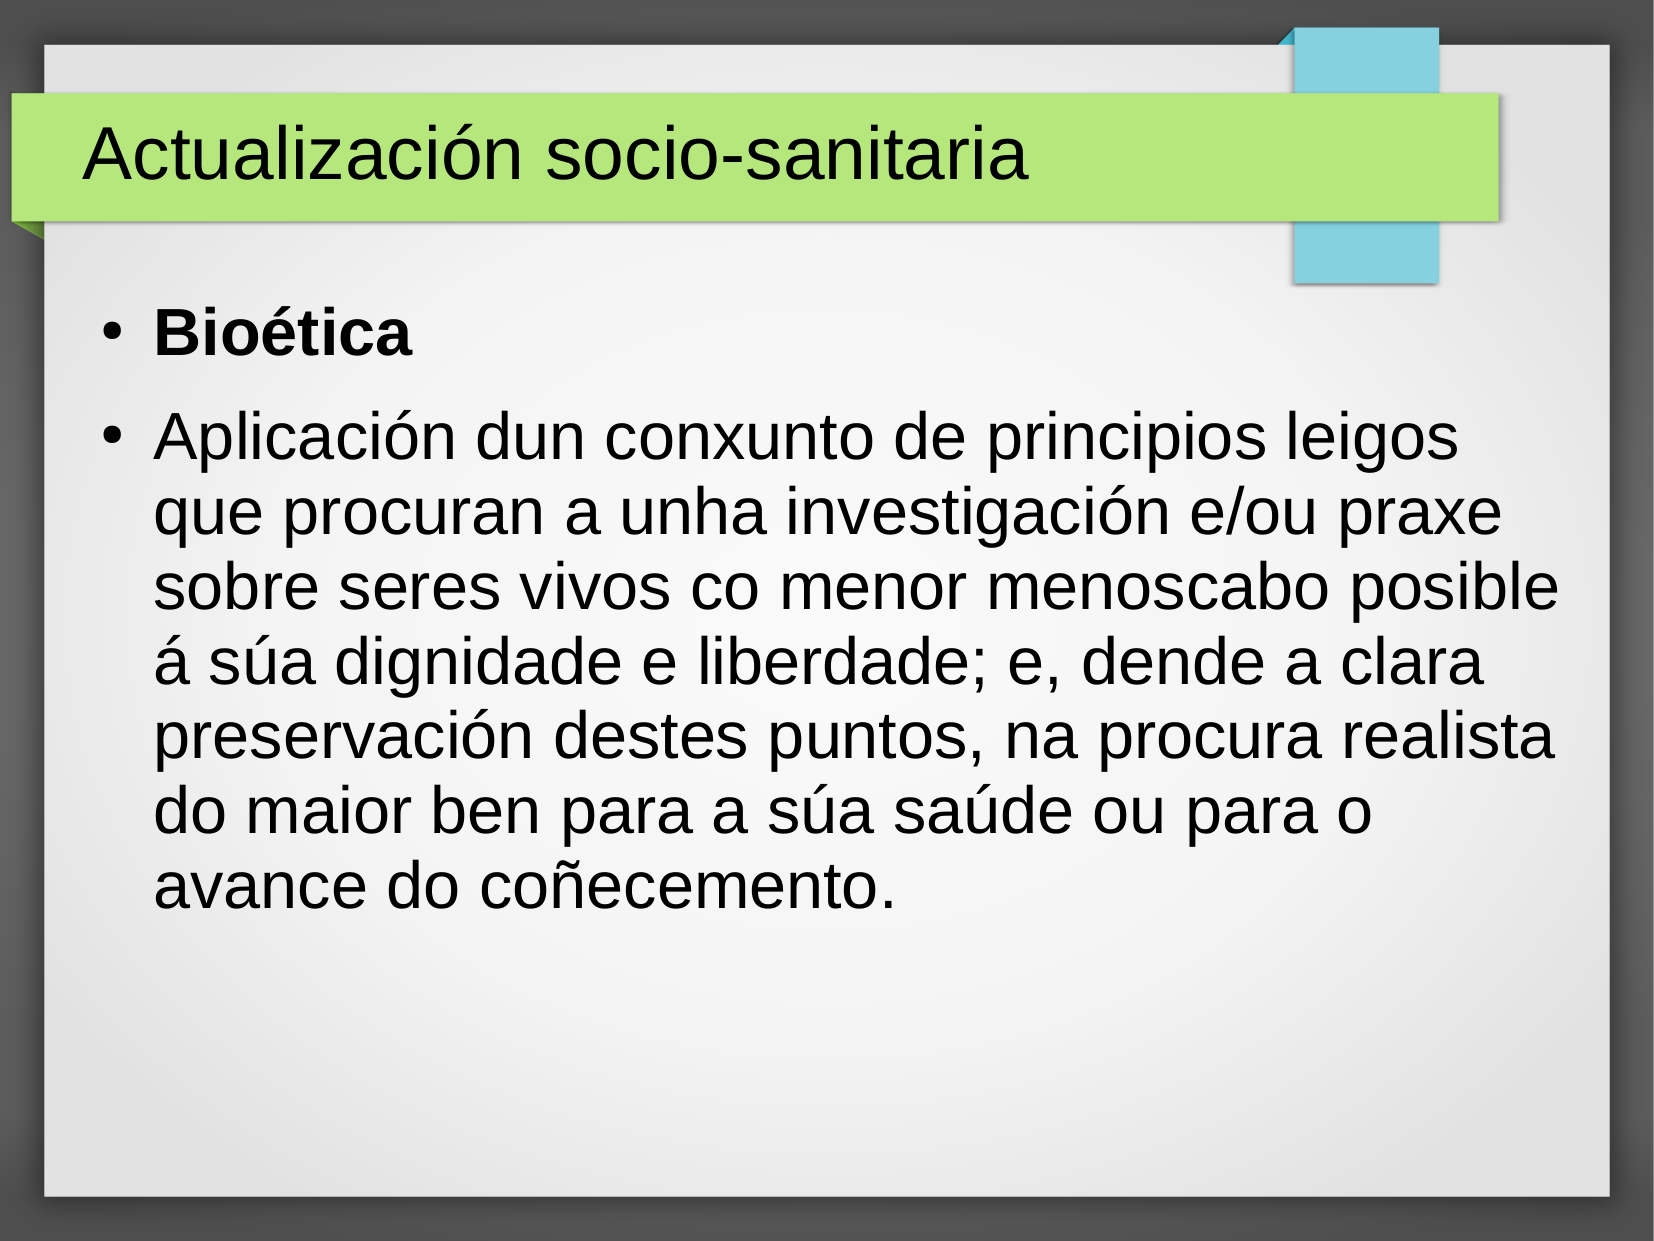

# Actualización socio-sanitaria
Bioética
Aplicación dun conxunto de principios leigos que procuran a unha investigación e/ou praxe sobre seres vivos co menor menoscabo posible á súa dignidade e liberdade; e, dende a clara preservación destes puntos, na procura realista do maior ben para a súa saúde ou para o avance do coñecemento.